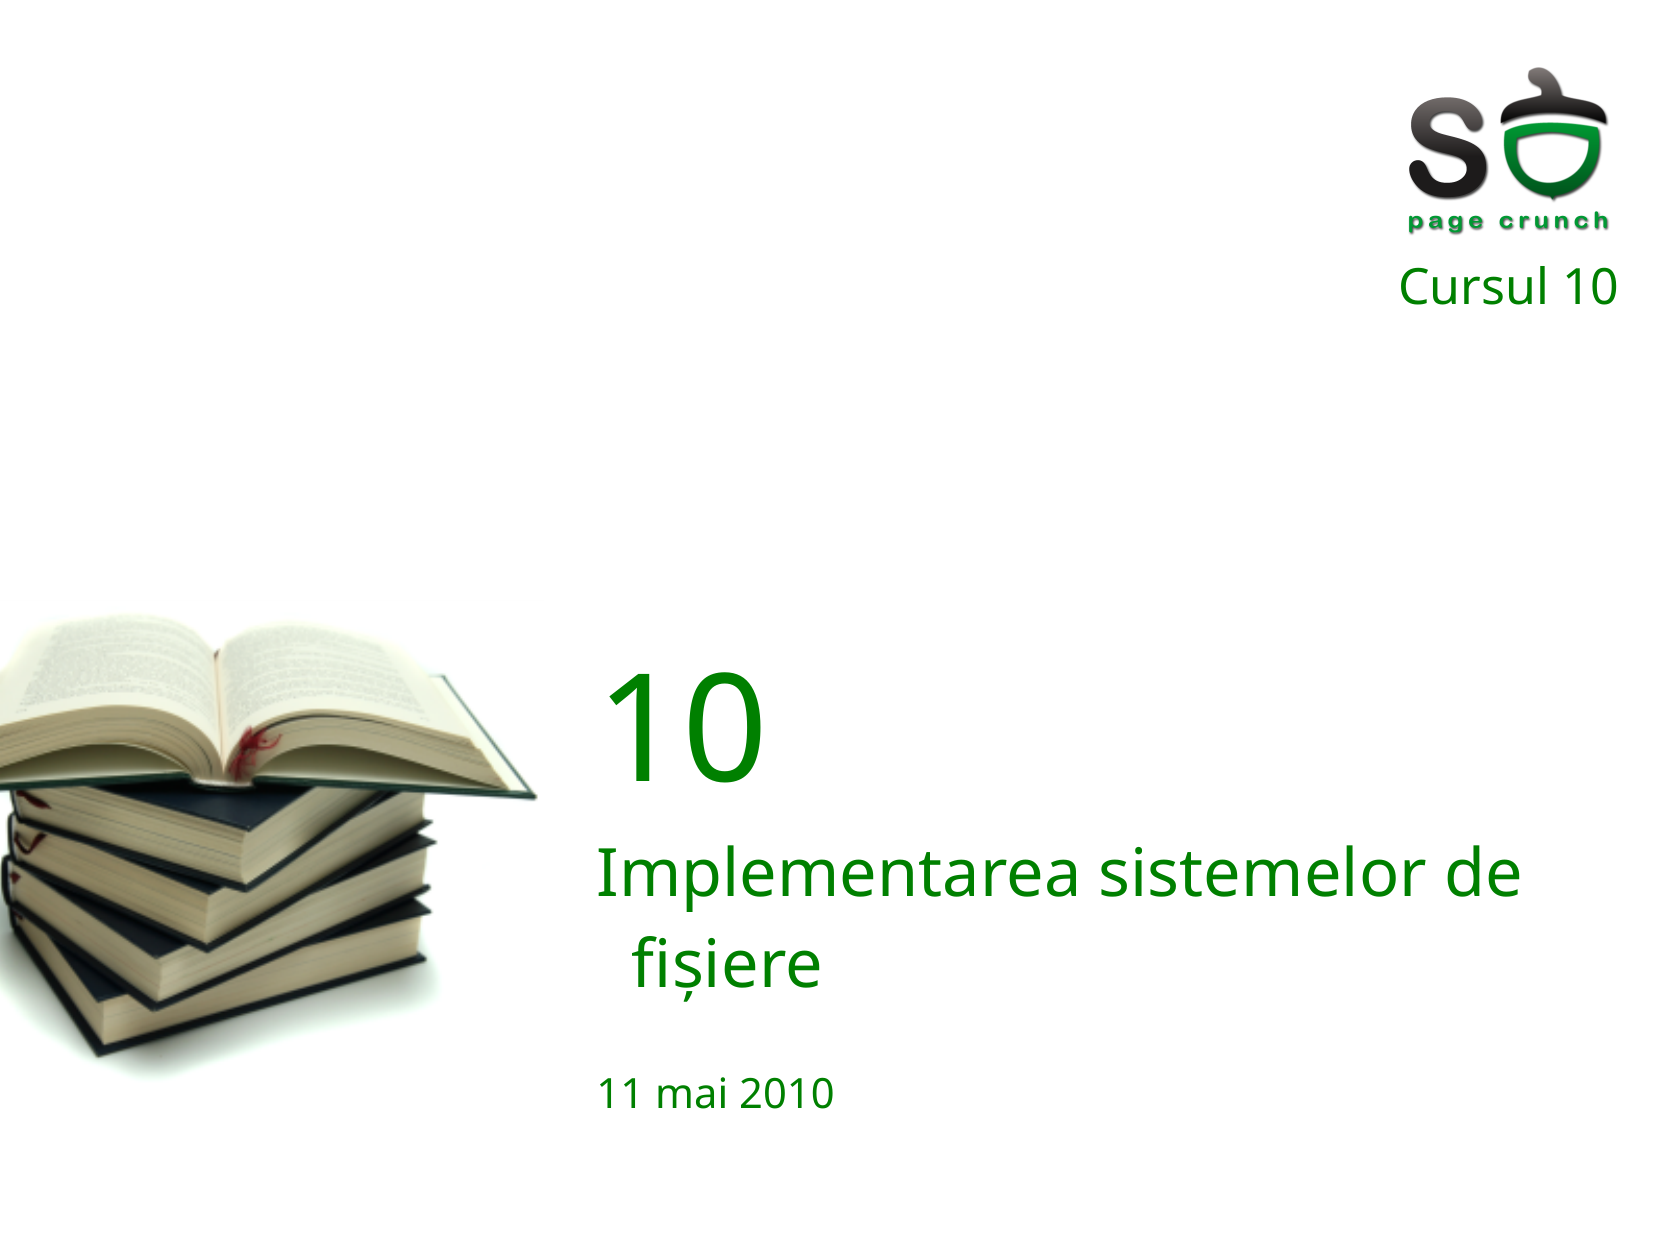

# Cursul 10
10
Implementarea sistemelor de fișiere
11 mai 2010